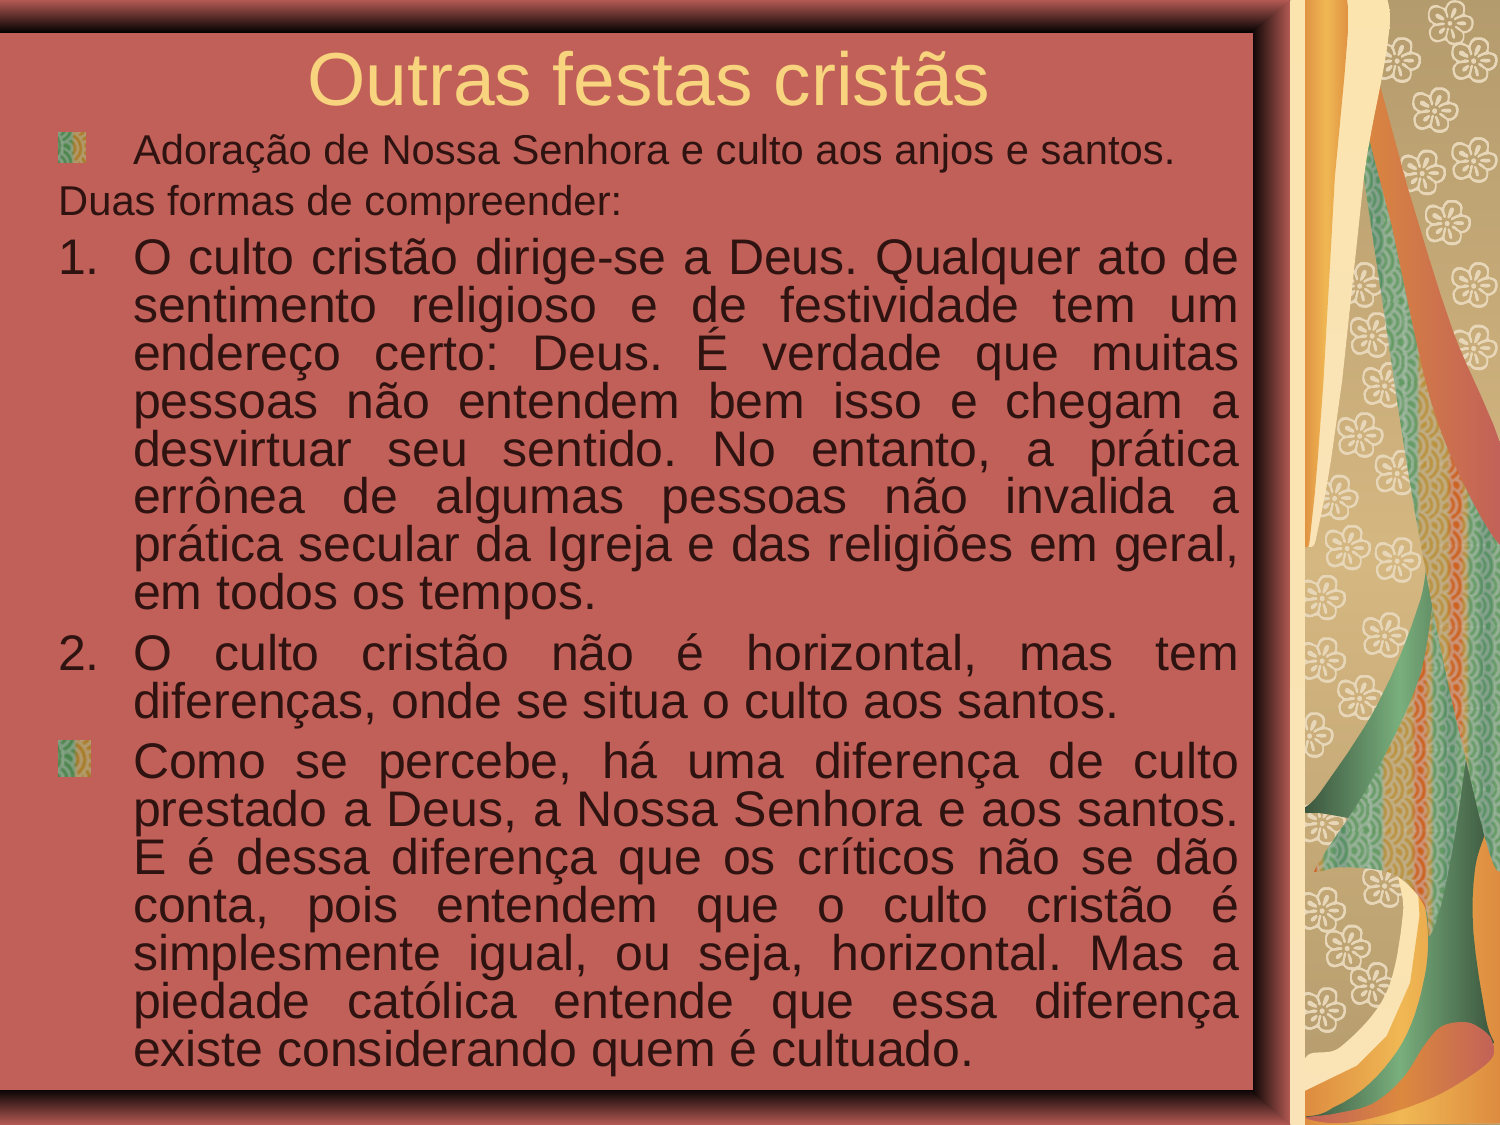

# Outras festas cristãs
Adoração de Nossa Senhora e culto aos anjos e santos.
Duas formas de compreender:
O culto cristão dirige-se a Deus. Qualquer ato de sentimento religioso e de festividade tem um endereço certo: Deus. É verdade que muitas pessoas não entendem bem isso e chegam a desvirtuar seu sentido. No entanto, a prática errônea de algumas pessoas não invalida a prática secular da Igreja e das religiões em geral, em todos os tempos.
O culto cristão não é horizontal, mas tem diferenças, onde se situa o culto aos santos.
Como se percebe, há uma diferença de culto prestado a Deus, a Nossa Senhora e aos santos. E é dessa diferença que os críticos não se dão conta, pois entendem que o culto cristão é simplesmente igual, ou seja, horizontal. Mas a piedade católica entende que essa diferença existe considerando quem é cultuado.